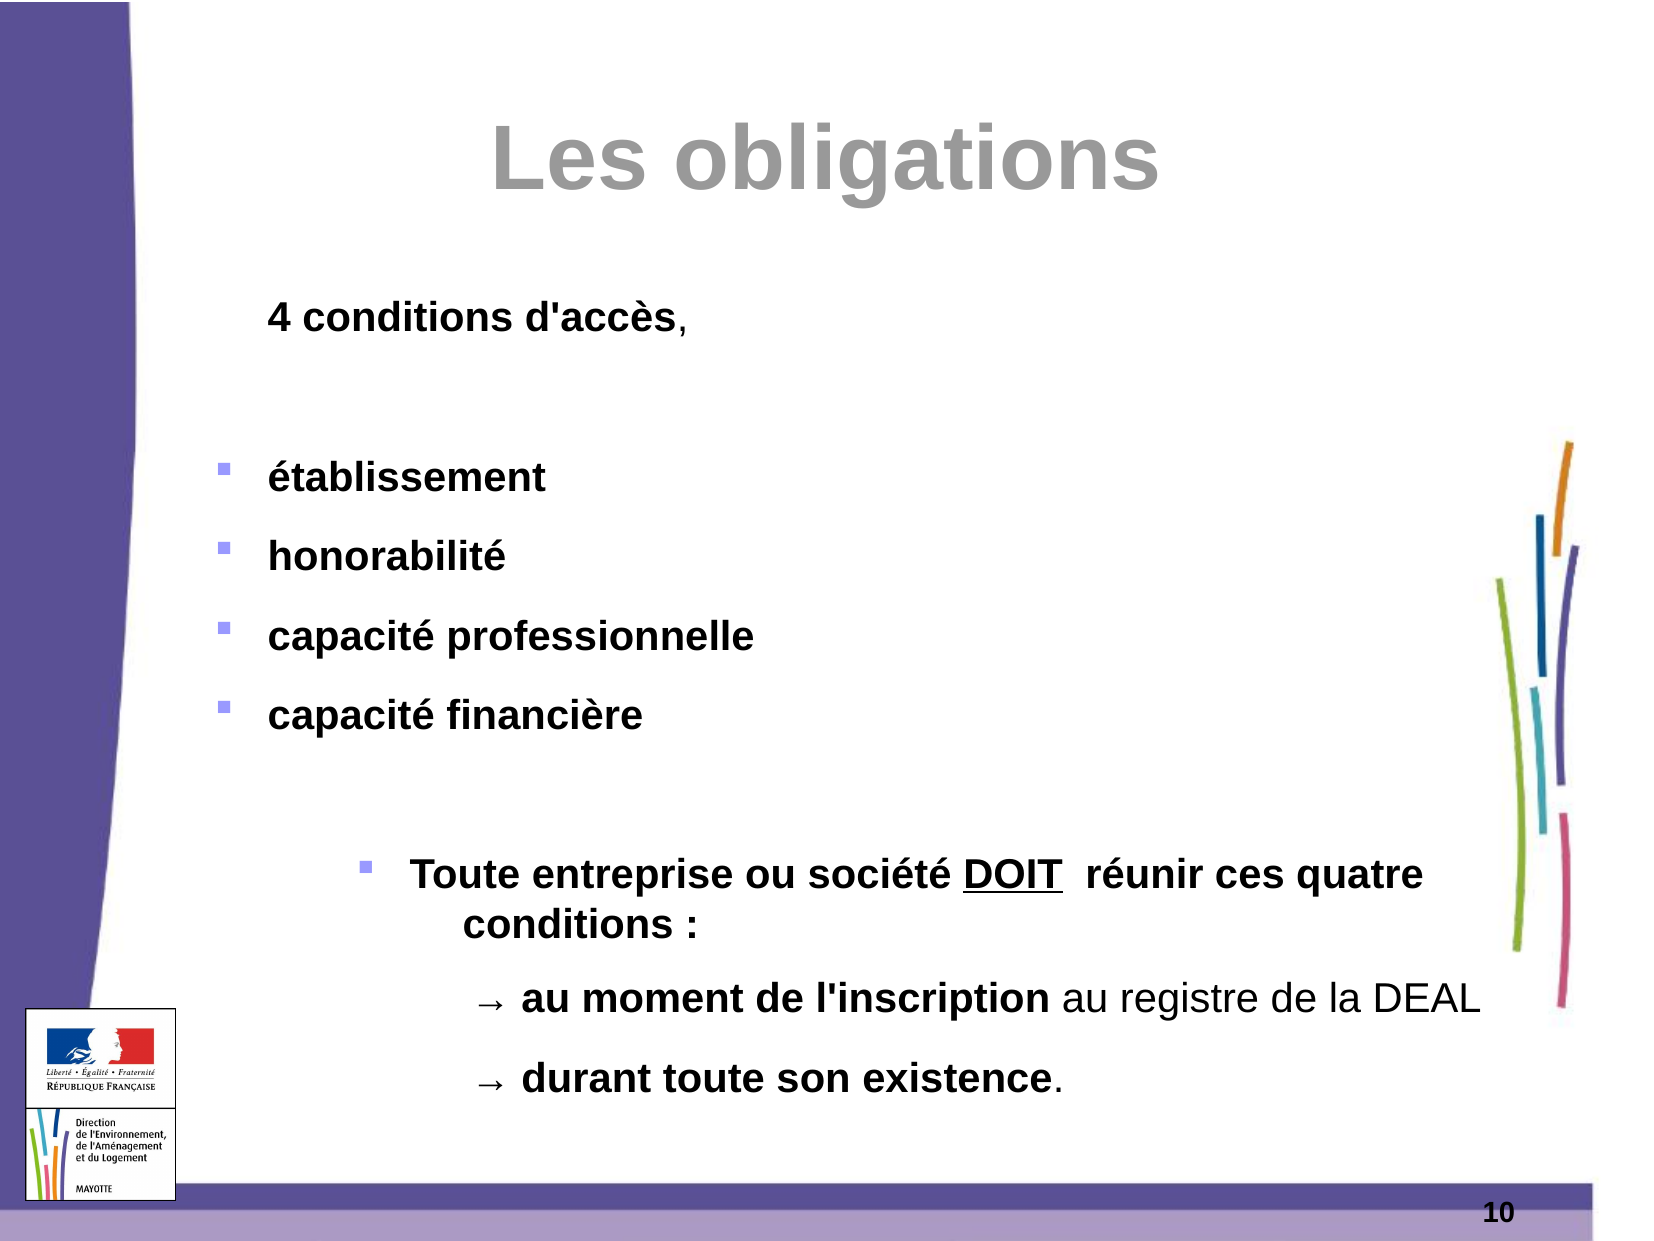

# Les obligations
4 conditions d'accès,
établissement
honorabilité
capacité professionnelle
capacité financière
Toute entreprise ou société DOIT réunir ces quatre conditions :
 		→ au moment de l'inscription au registre de la DEAL
 		→ durant toute son existence.